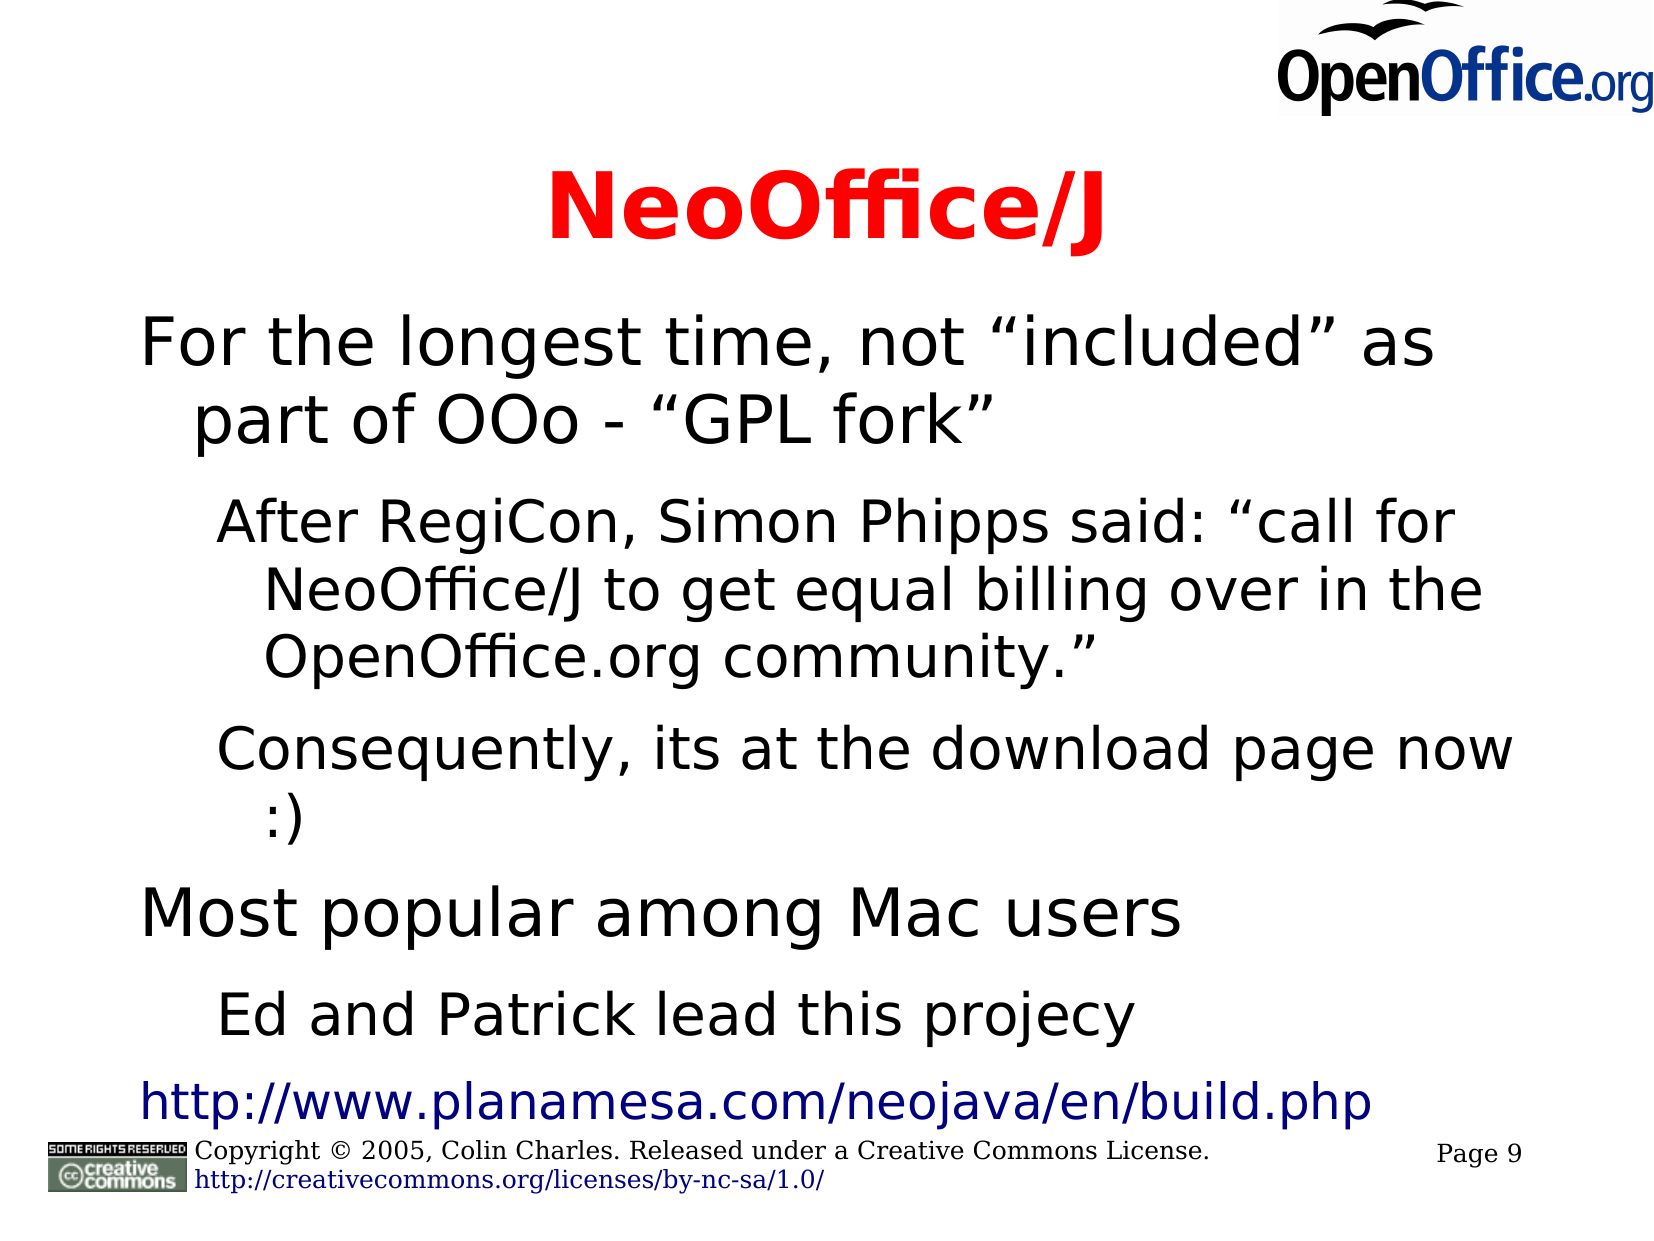

# NeoOffice/J
For the longest time, not “included” as part of OOo - “GPL fork”
After RegiCon, Simon Phipps said: “call for NeoOffice/J to get equal billing over in the OpenOffice.org community.”
Consequently, its at the download page now :)
Most popular among Mac users
Ed and Patrick lead this projecy
http://www.planamesa.com/neojava/en/build.php